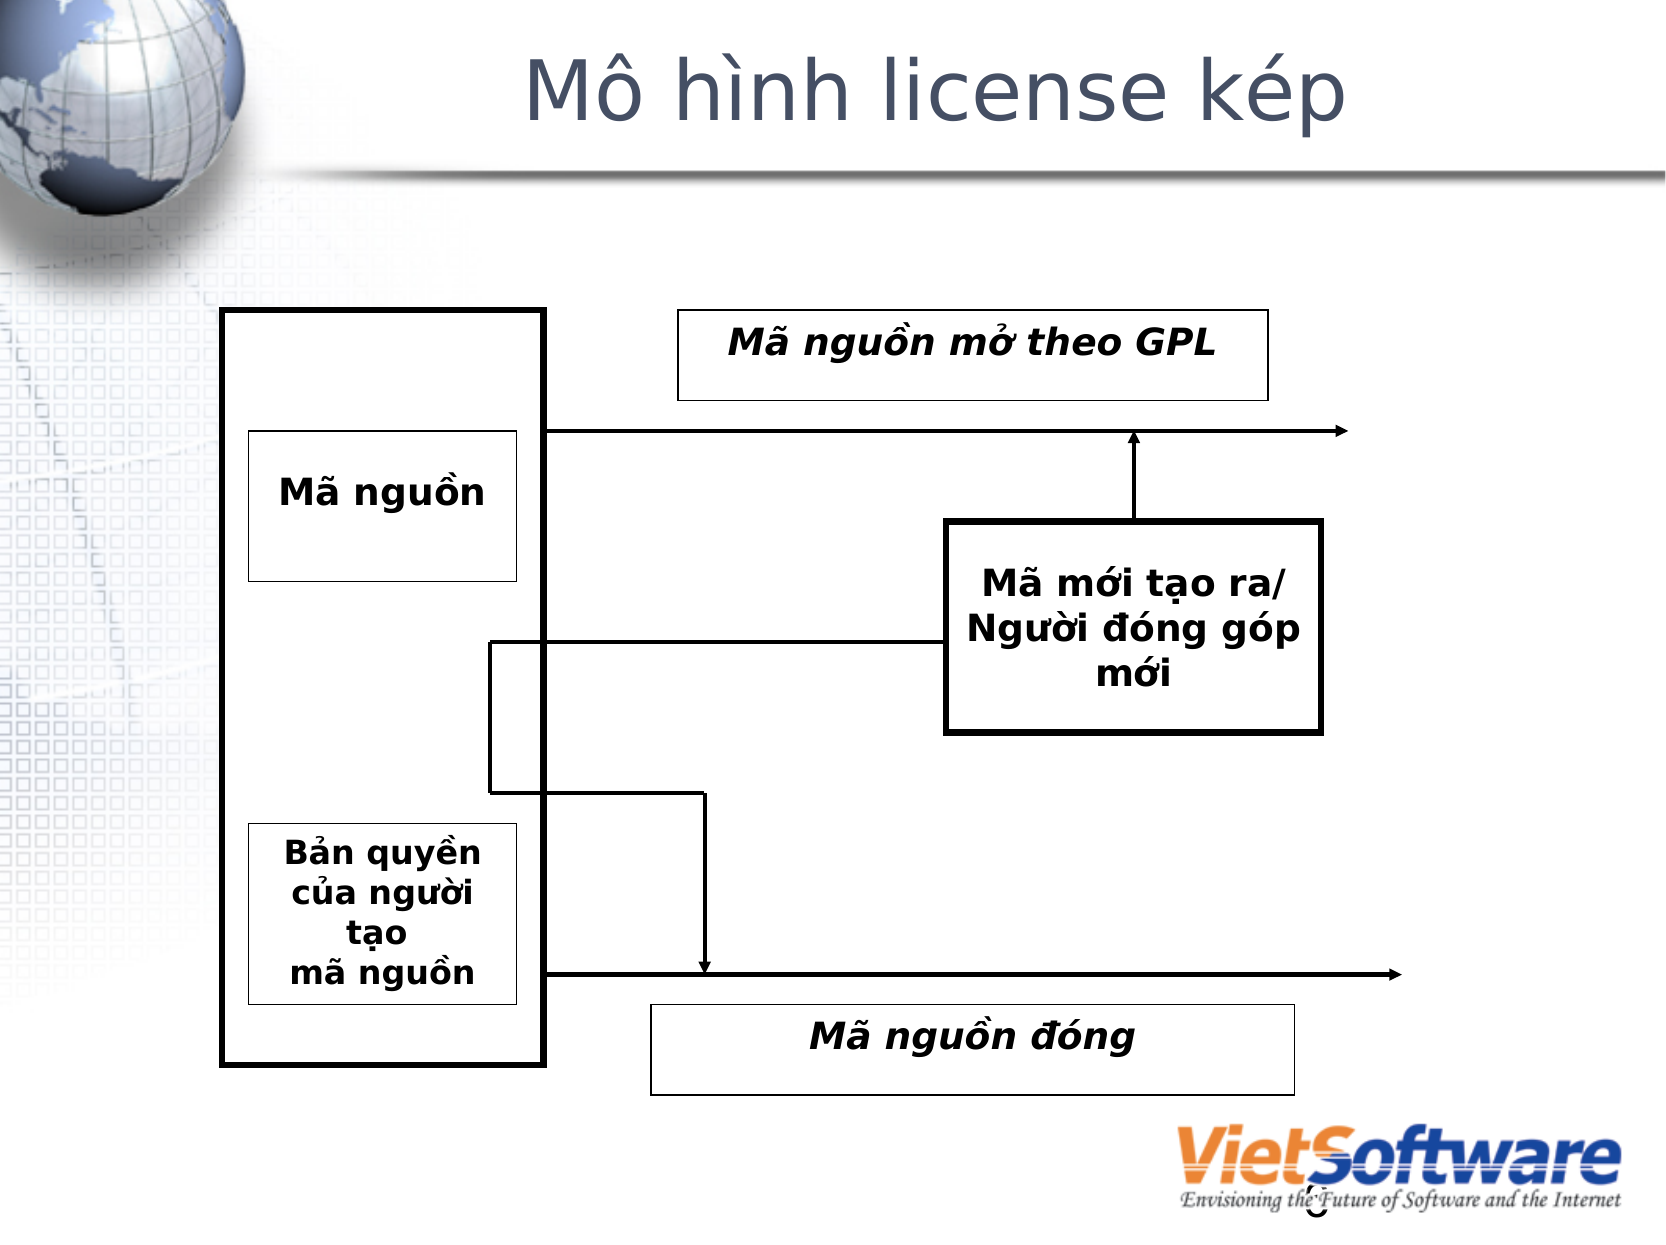

# Mô hình license kép
Mã nguồn mở theo GPL
Mã nguồn
Mã mới tạo ra/
Người đóng góp mới
Bản quyền của người tạo
mã nguồn
Mã nguồn đóng
6